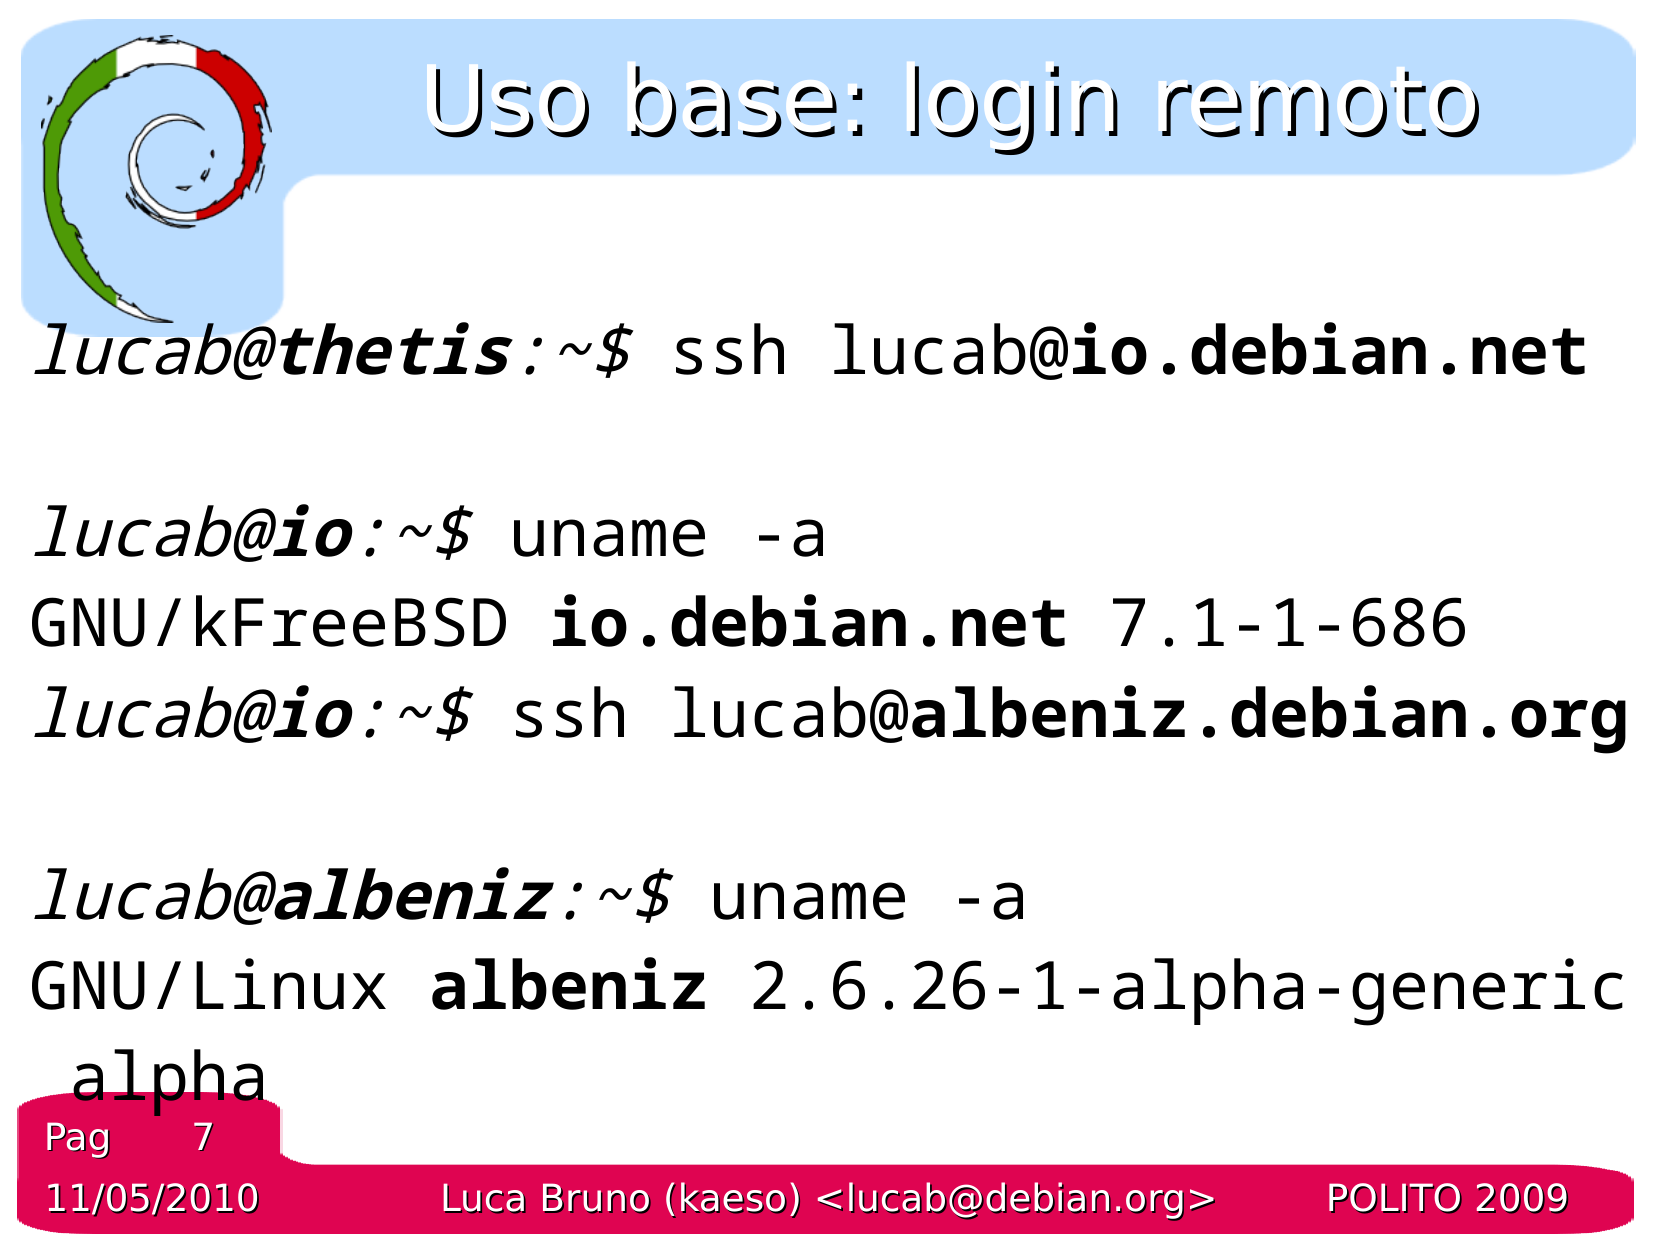

# Uso base: login remoto
lucab@thetis:~$ ssh lucab@io.debian.net
lucab@io:~$ uname -a
GNU/kFreeBSD io.debian.net 7.1-1-686
lucab@io:~$ ssh lucab@albeniz.debian.org
lucab@albeniz:~$ uname -a
GNU/Linux albeniz 2.6.26-1-alpha-generic alpha
Pag
Luca Bruno (kaeso) <lucab@debian.org> 		POLITO 2009
11/05/2010